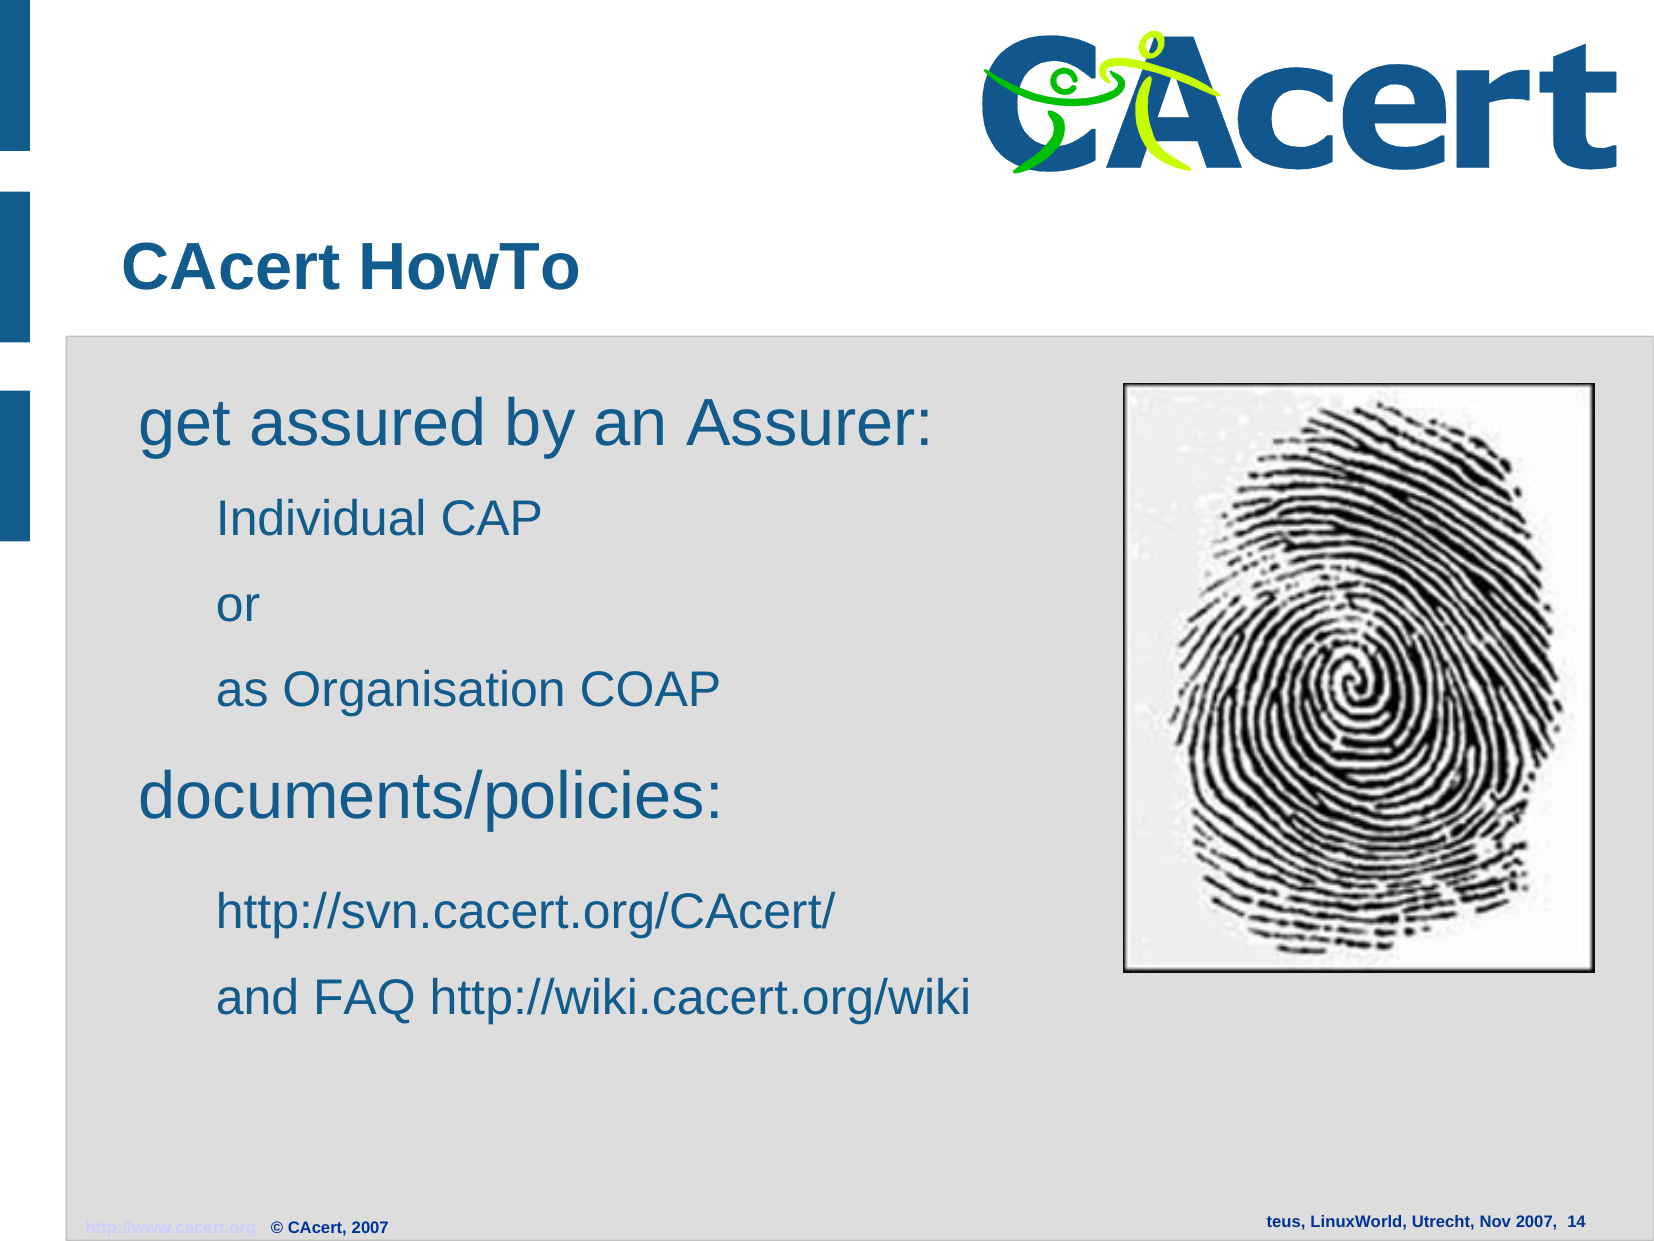

# CAcert HowTo
get assured by an Assurer:
Individual CAP
or
as Organisation COAP
documents/policies:
http://svn.cacert.org/CAcert/
and FAQ http://wiki.cacert.org/wiki